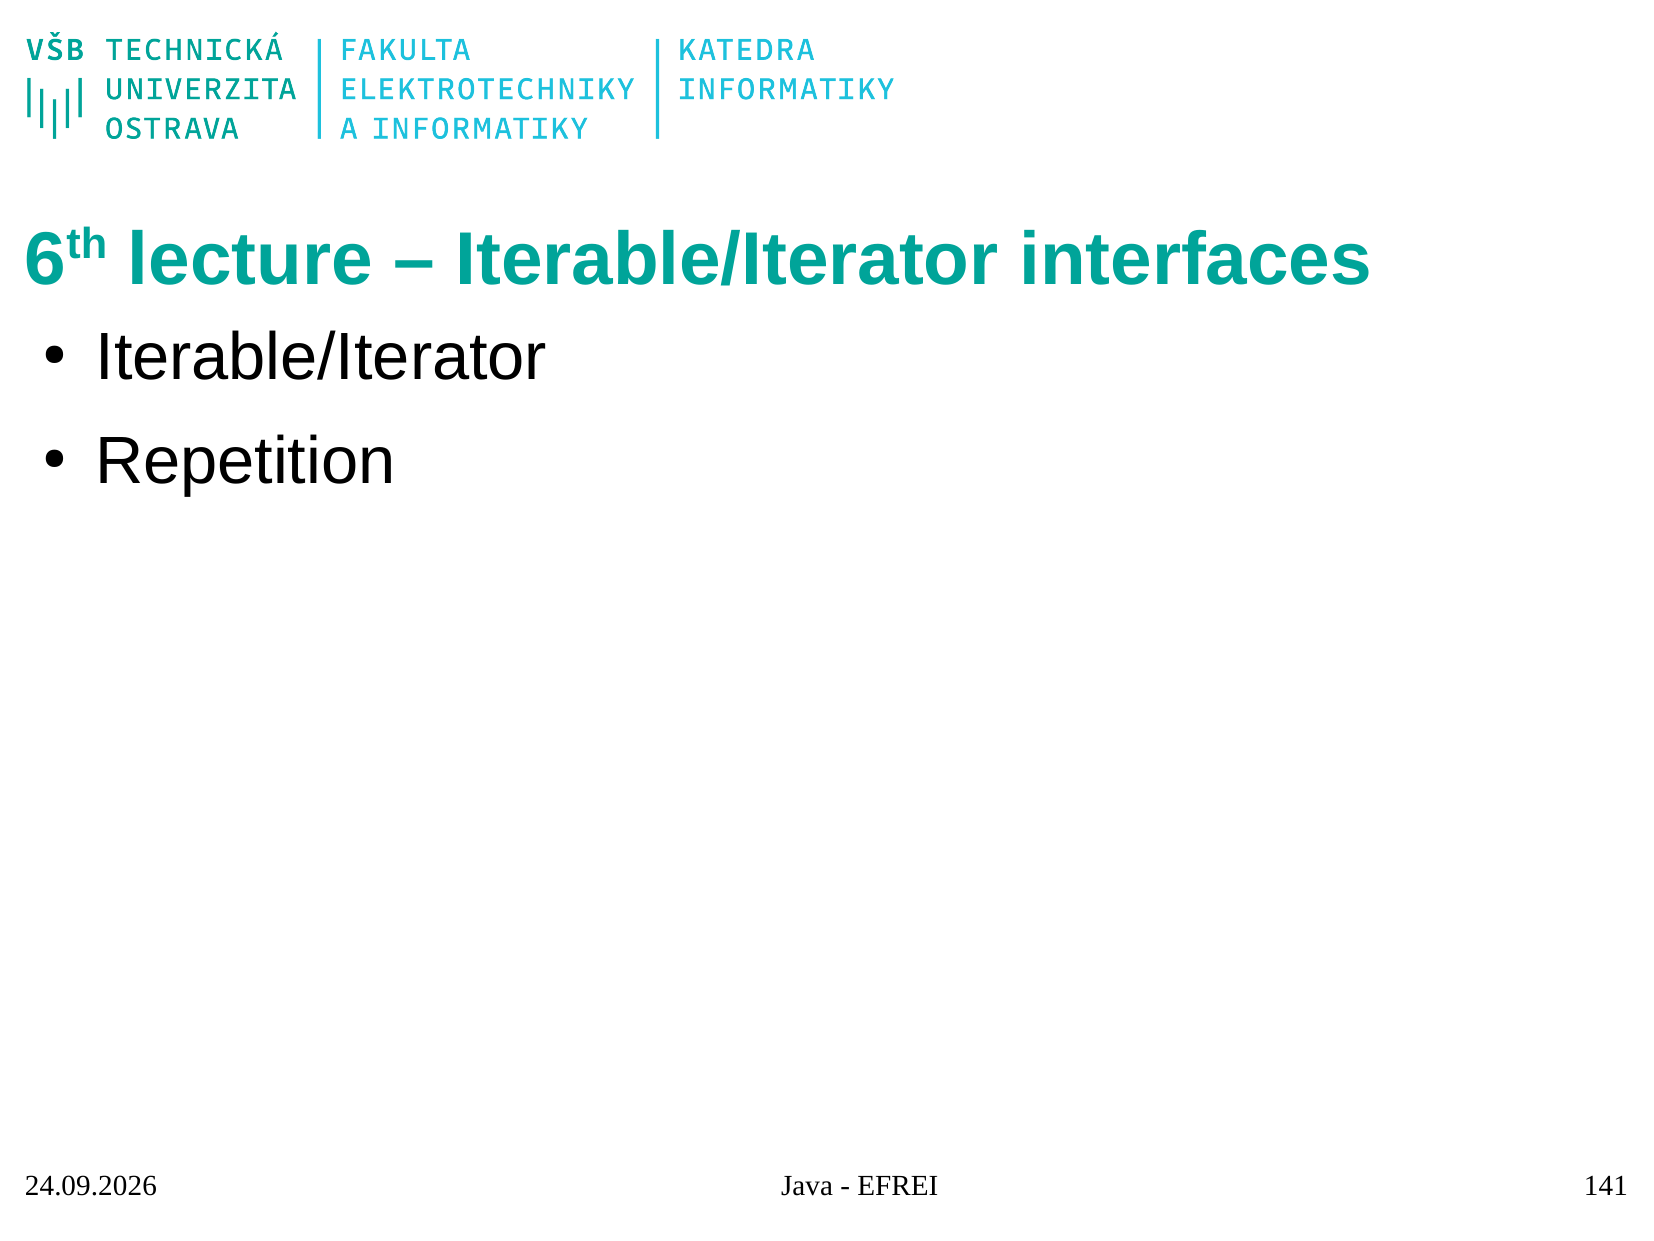

# 6th lecture – Iterable/Iterator interfaces
Iterable/Iterator
Repetition
Java - EFREI
141